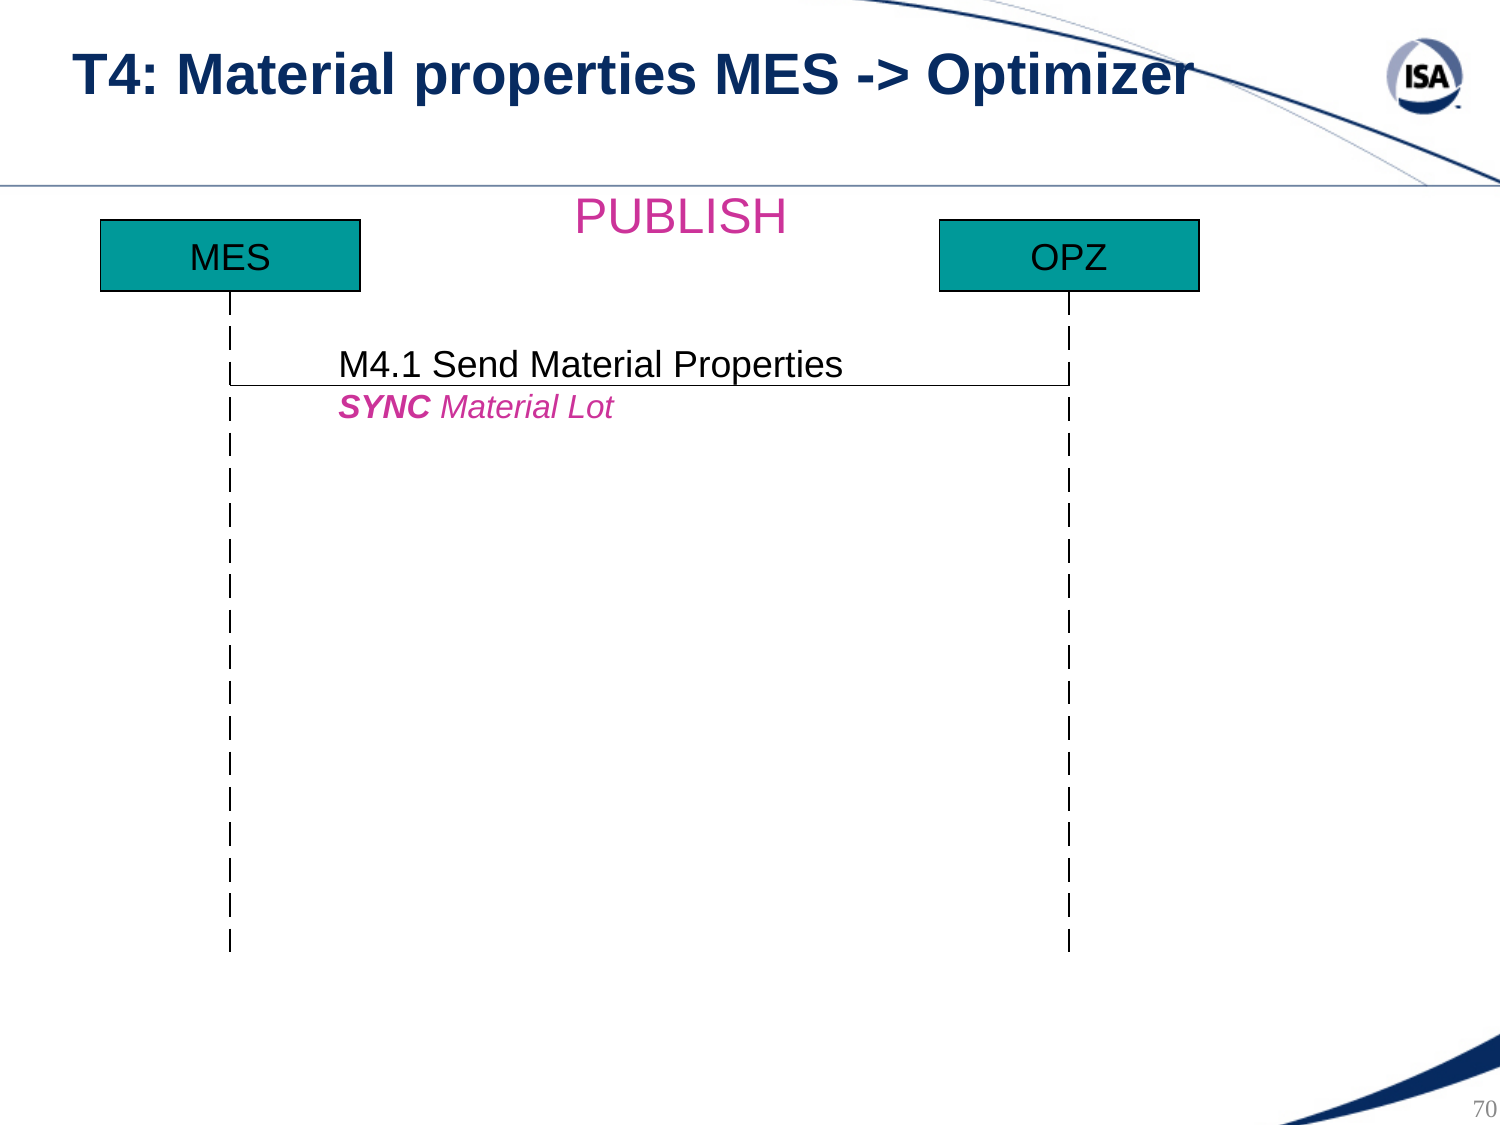

# T4: Material properties MES -> Optimizer
PUBLISH
MES
OPZ
M4.1 Send Material Properties
SYNC Material Lot